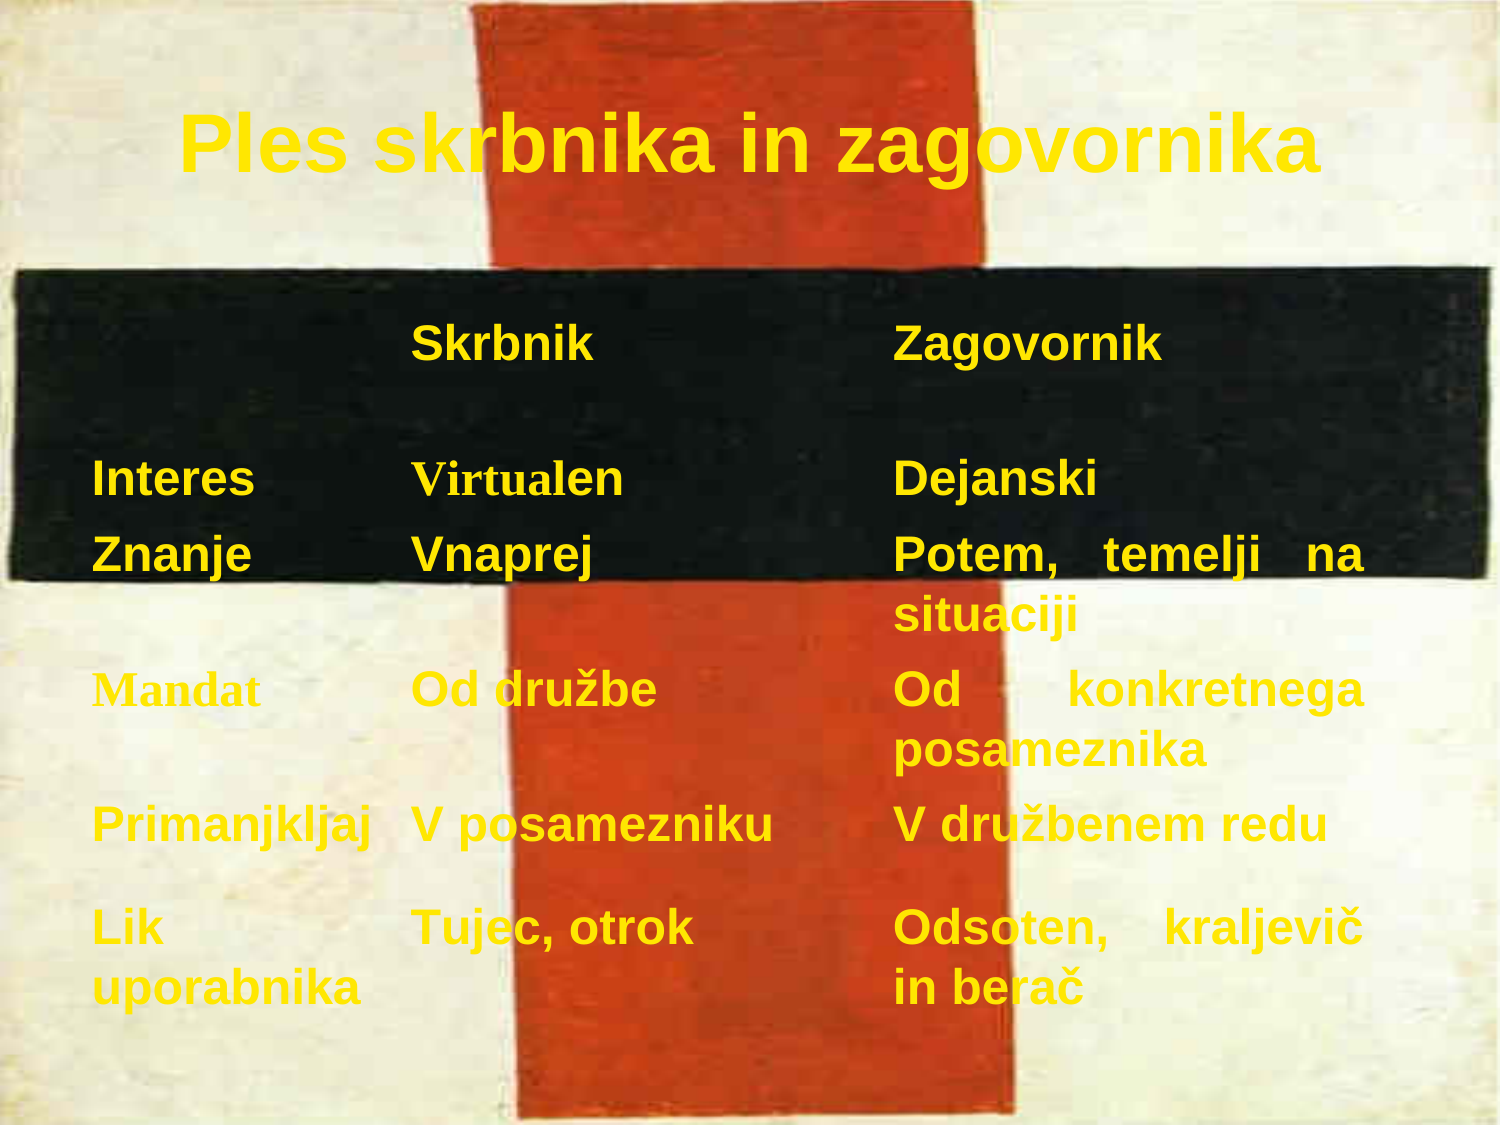

# Ples skrbnika in zagovornika
| | Skrbnik | Zagovornik |
| --- | --- | --- |
| Interes | Virtualen | Dejanski |
| Znanje | Vnaprej | Potem, temelji na situaciji |
| Mandat | Od družbe | Od konkretnega posameznika |
| Primanjkljaj | V posamezniku | V družbenem redu |
| Lik uporabnika | Tujec, otrok | Odsoten, kraljevič in berač |